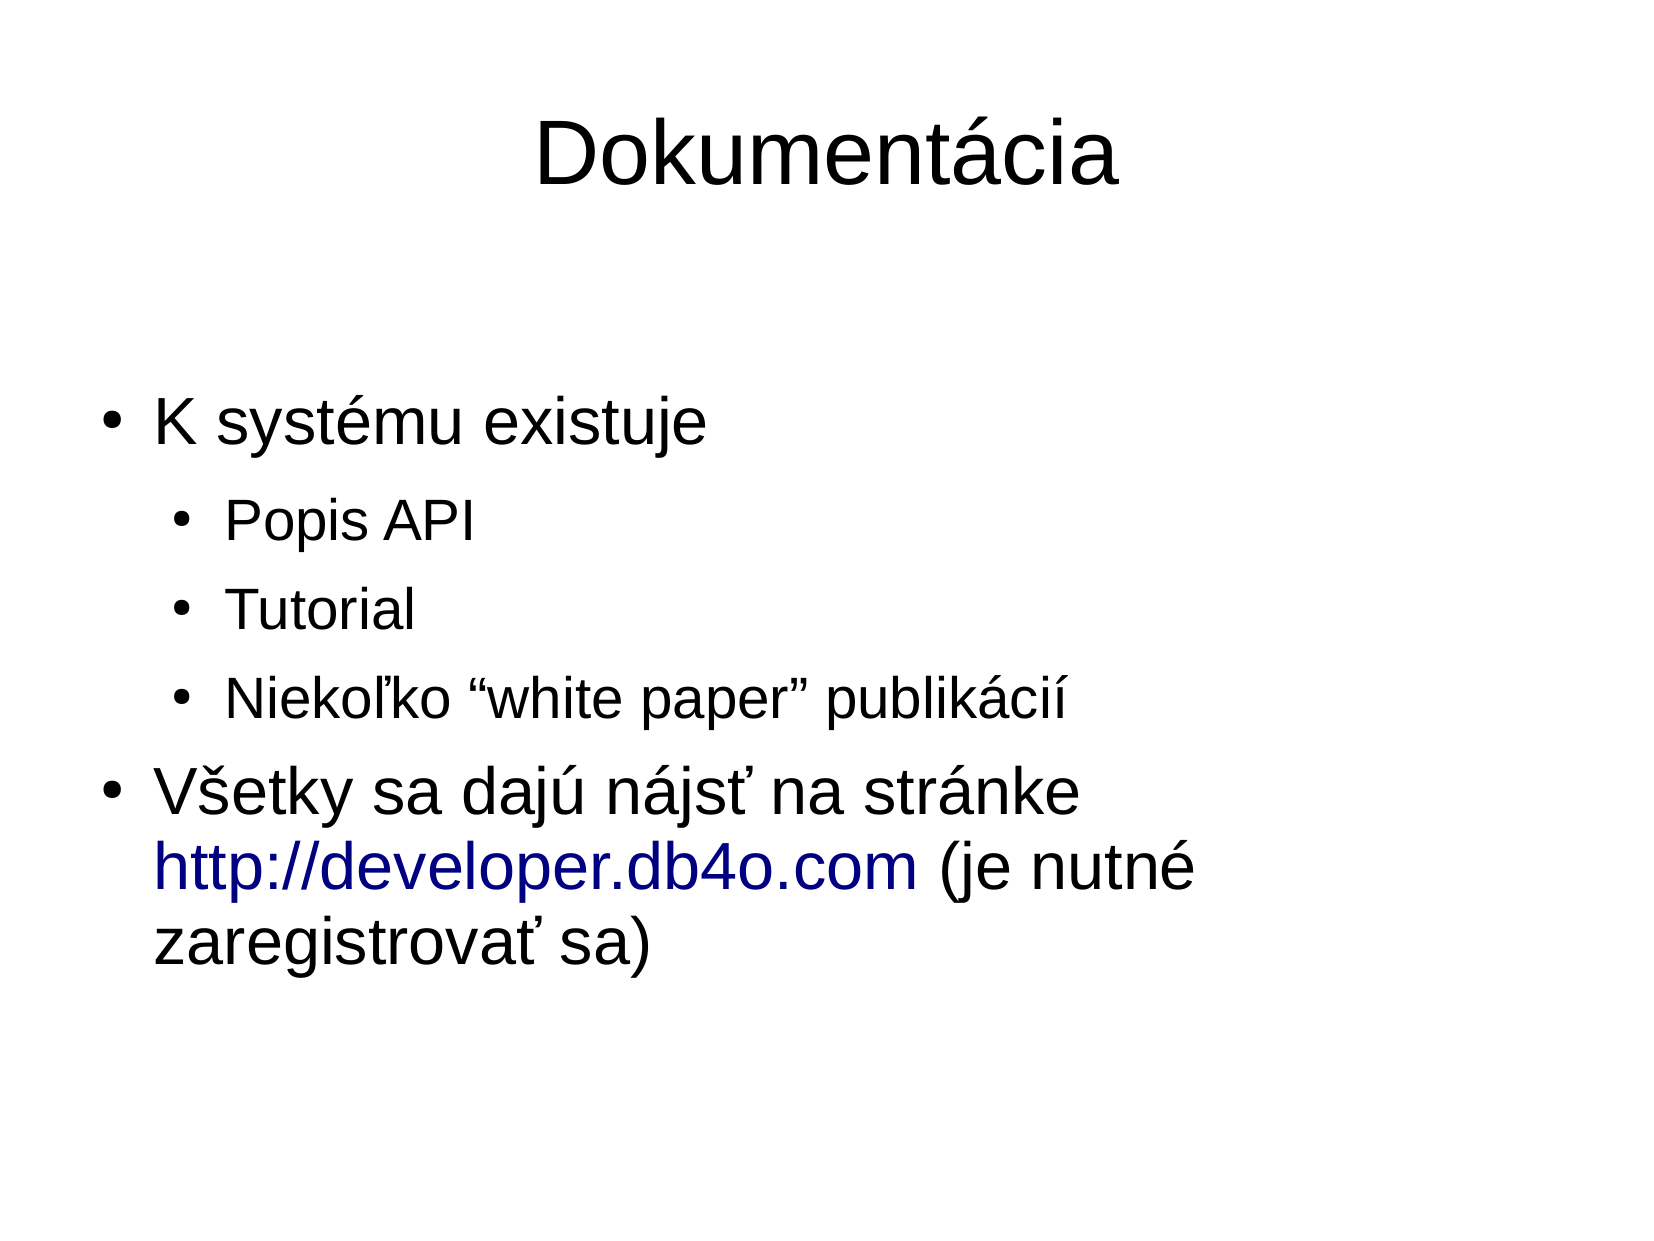

# Dokumentácia
K systému existuje
Popis API
Tutorial
Niekoľko “white paper” publikácií
Všetky sa dajú nájsť na stránke http://developer.db4o.com (je nutné zaregistrovať sa)